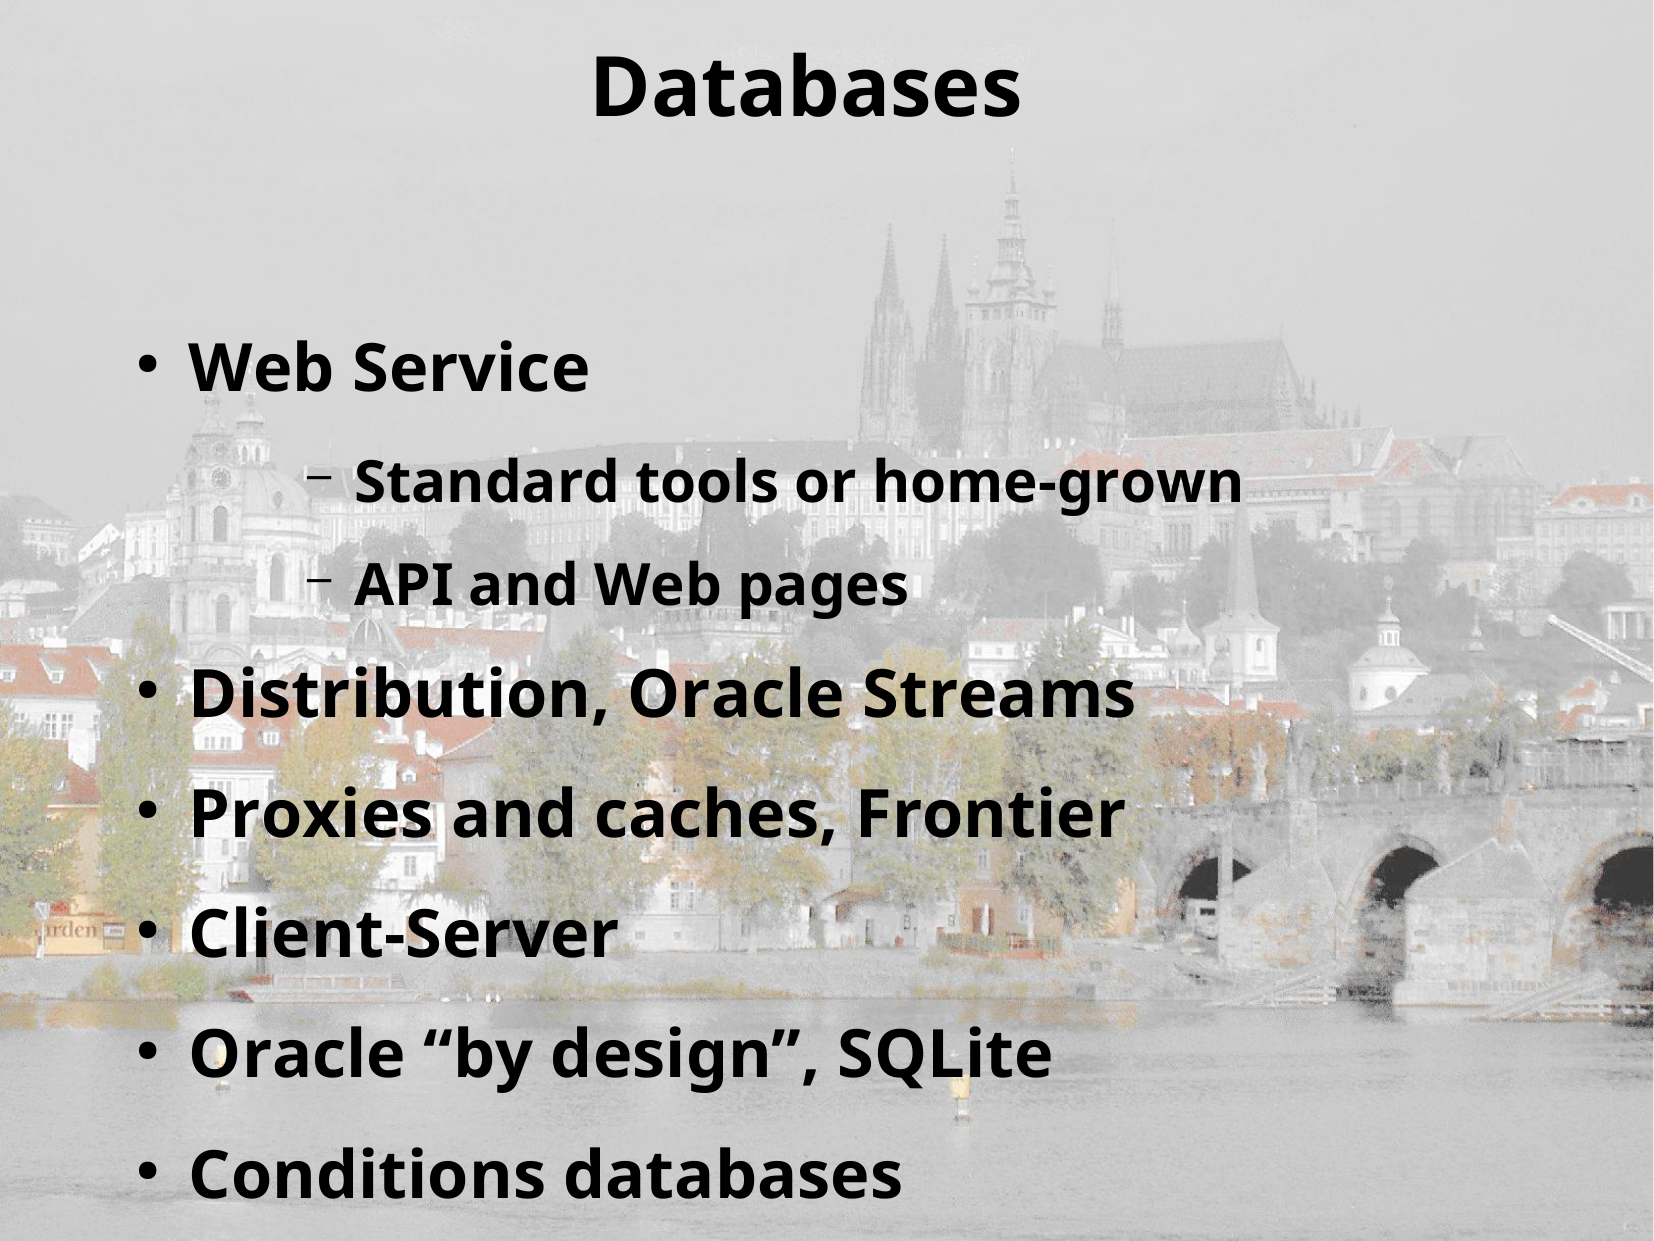

# Databases
Web Service
Standard tools or home-grown
API and Web pages
Distribution, Oracle Streams
Proxies and caches, Frontier
Client-Server
Oracle “by design”, SQLite
Conditions databases